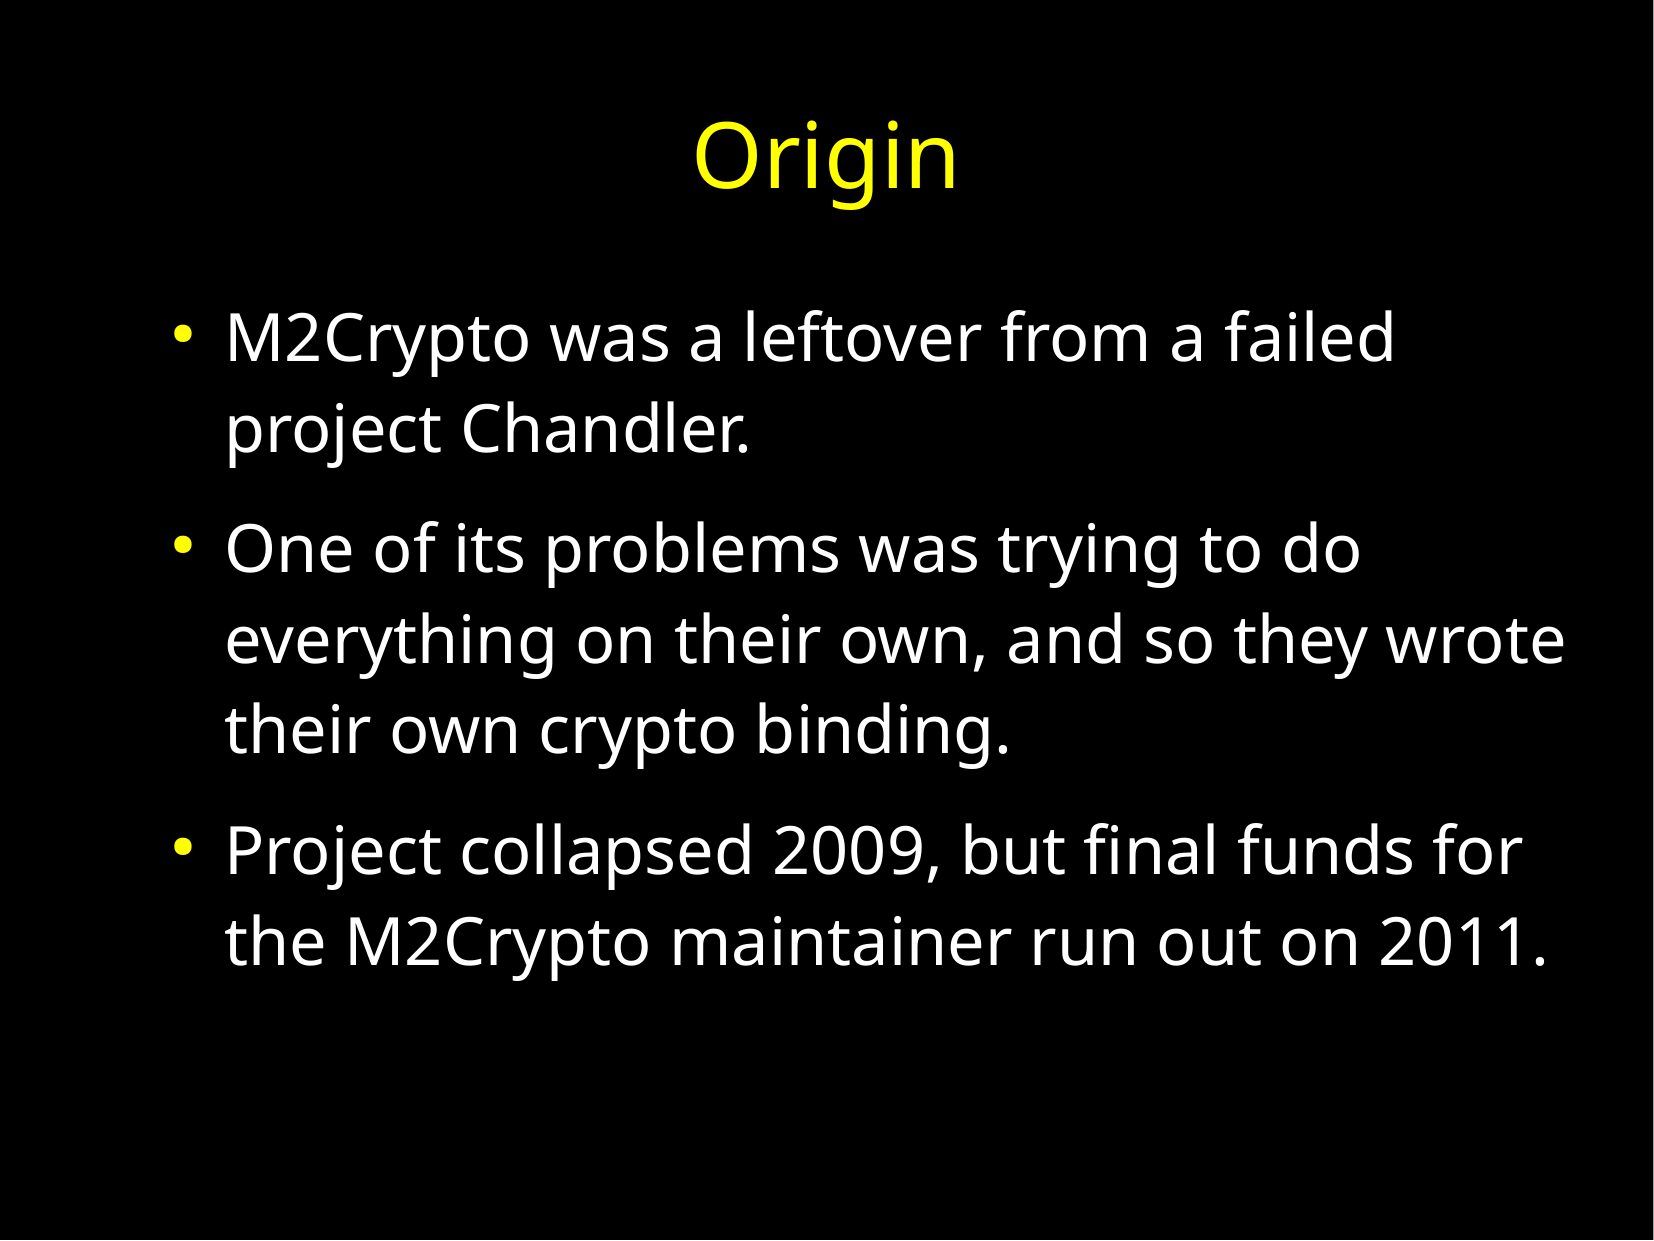

# Origin
M2Crypto was a leftover from a failed project Chandler.
One of its problems was trying to do everything on their own, and so they wrote their own crypto binding.
Project collapsed 2009, but final funds for the M2Crypto maintainer run out on 2011.